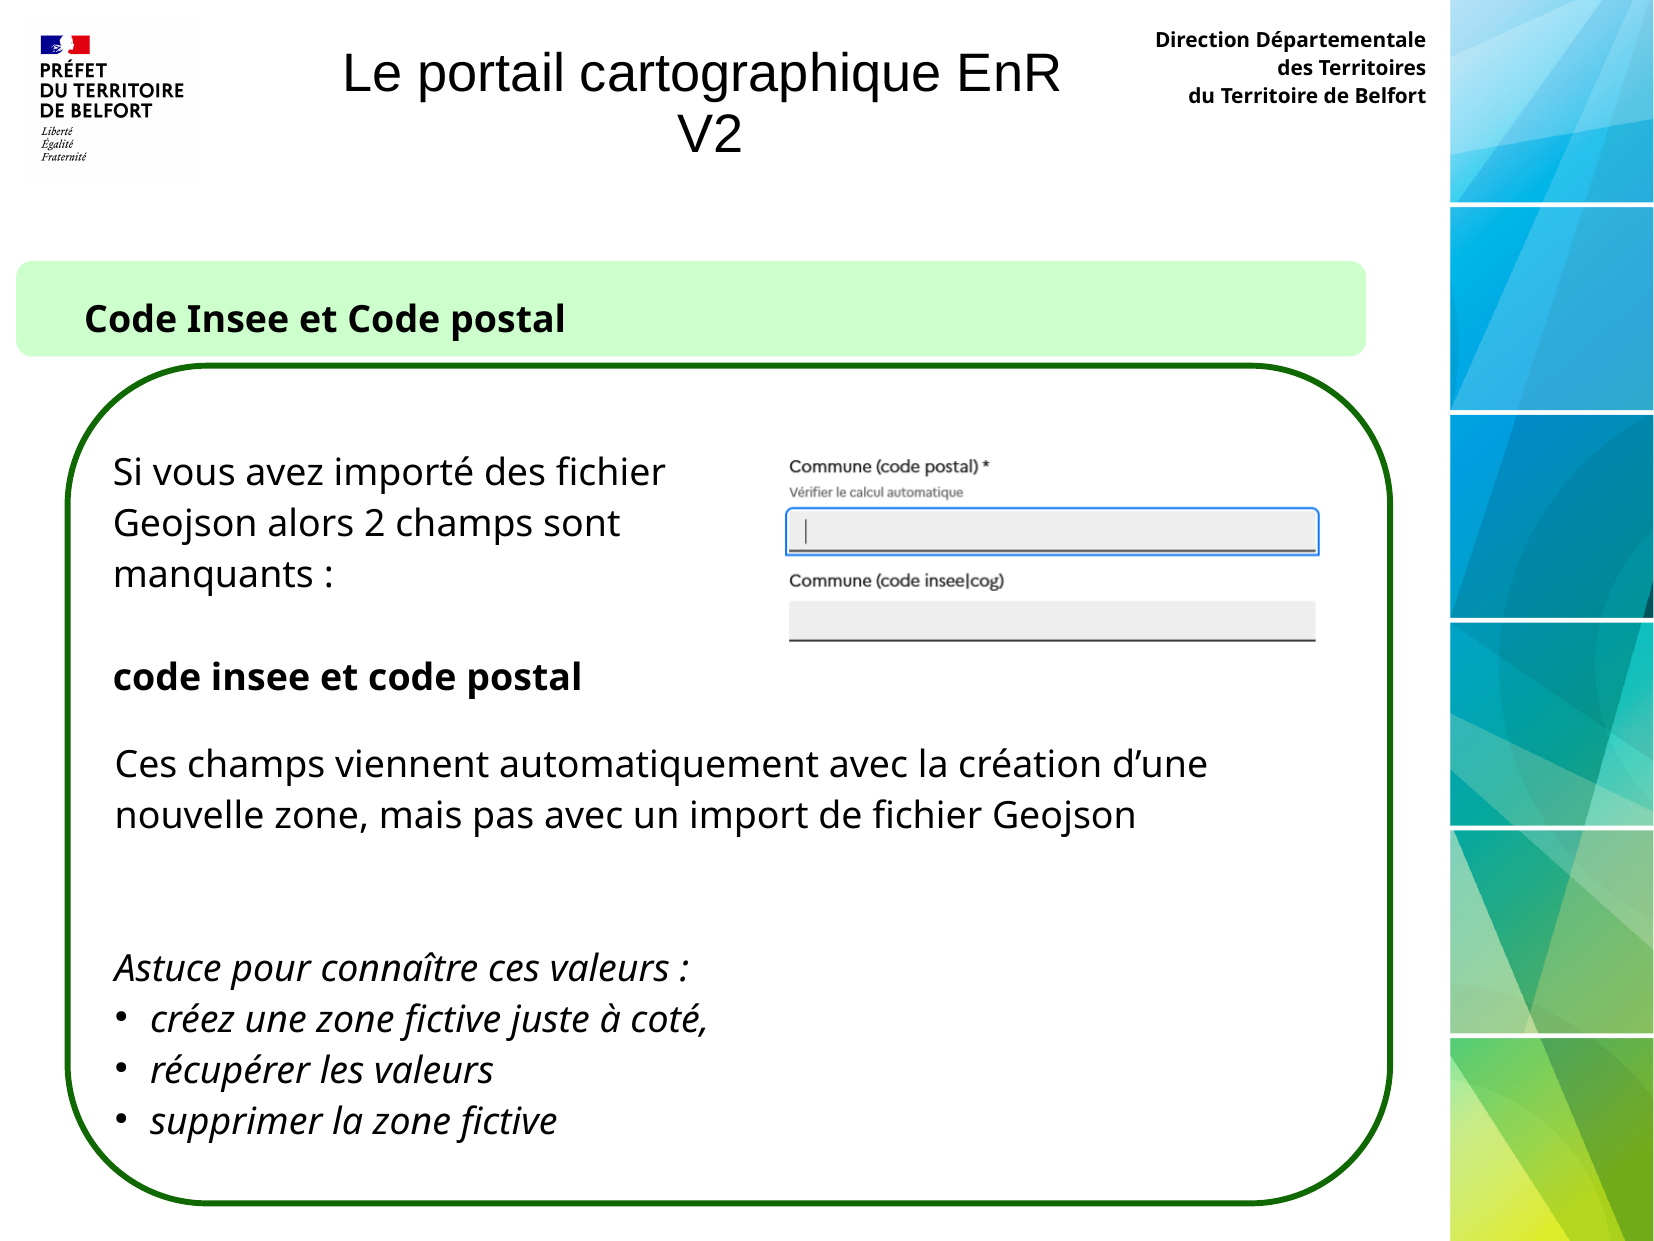

# Le portail cartographique EnR V2
 Code Insee et Code postal
Si vous avez importé des fichier Geojson alors 2 champs sont manquants :
code insee et code postal
Ces champs viennent automatiquement avec la création d’une nouvelle zone, mais pas avec un import de fichier Geojson
Astuce pour connaître ces valeurs :
créez une zone fictive juste à coté,
récupérer les valeurs
supprimer la zone fictive